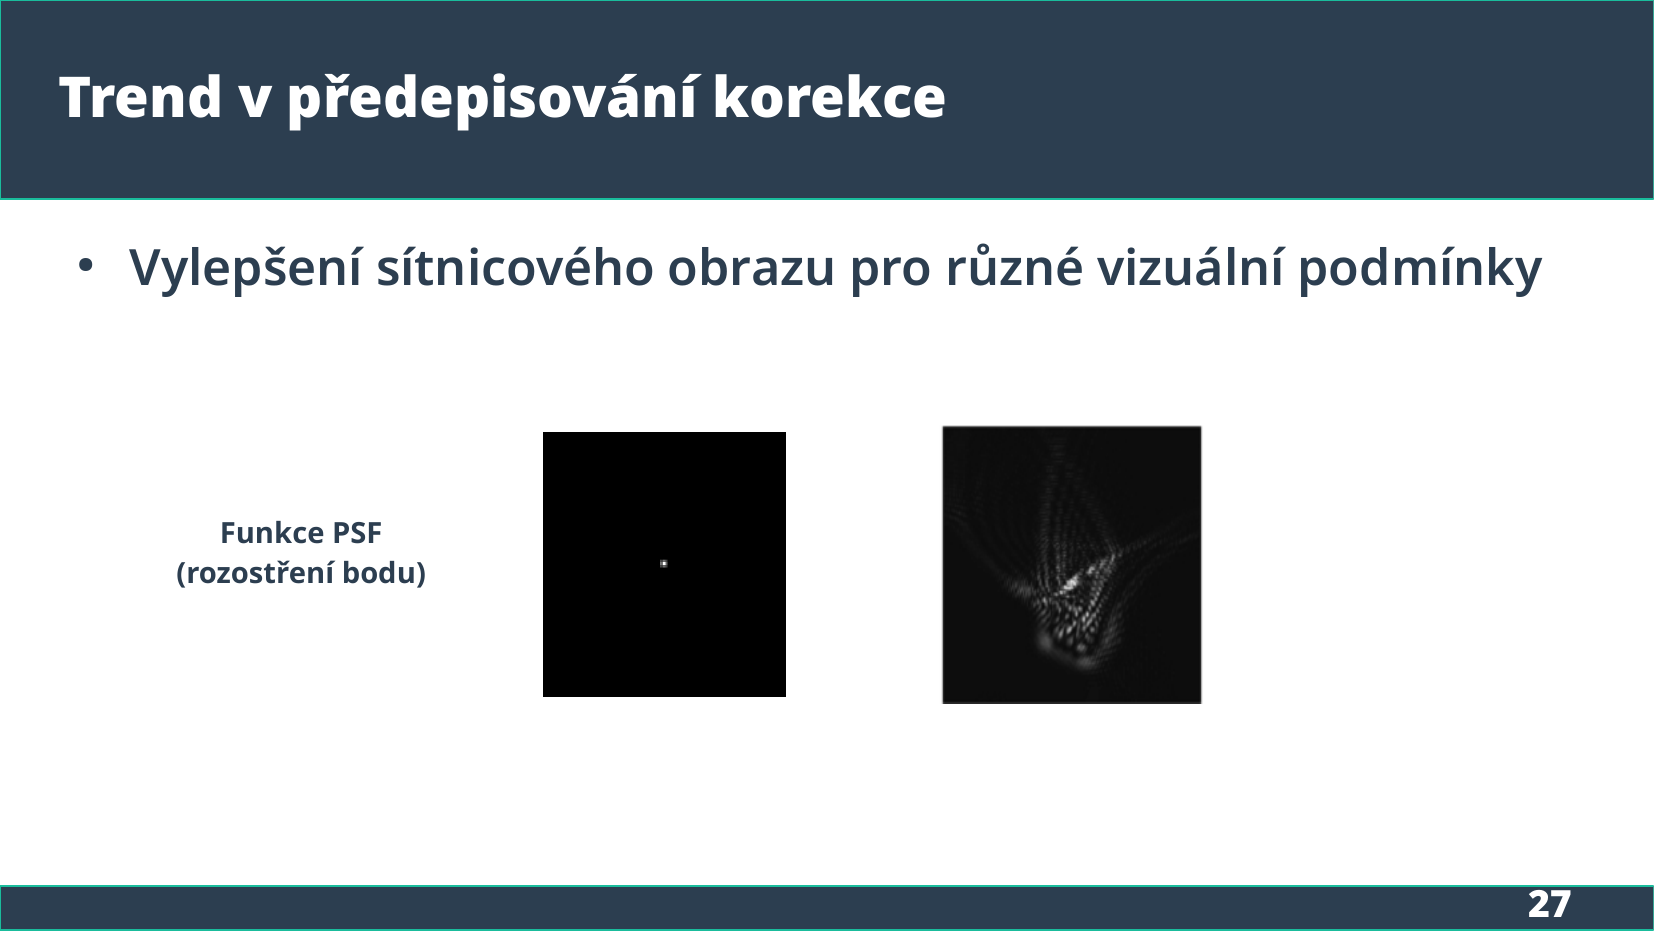

# Trend v předepisování korekce
Vylepšení sítnicového obrazu pro různé vizuální podmínky
Funkce PSF
(rozostření bodu)
27